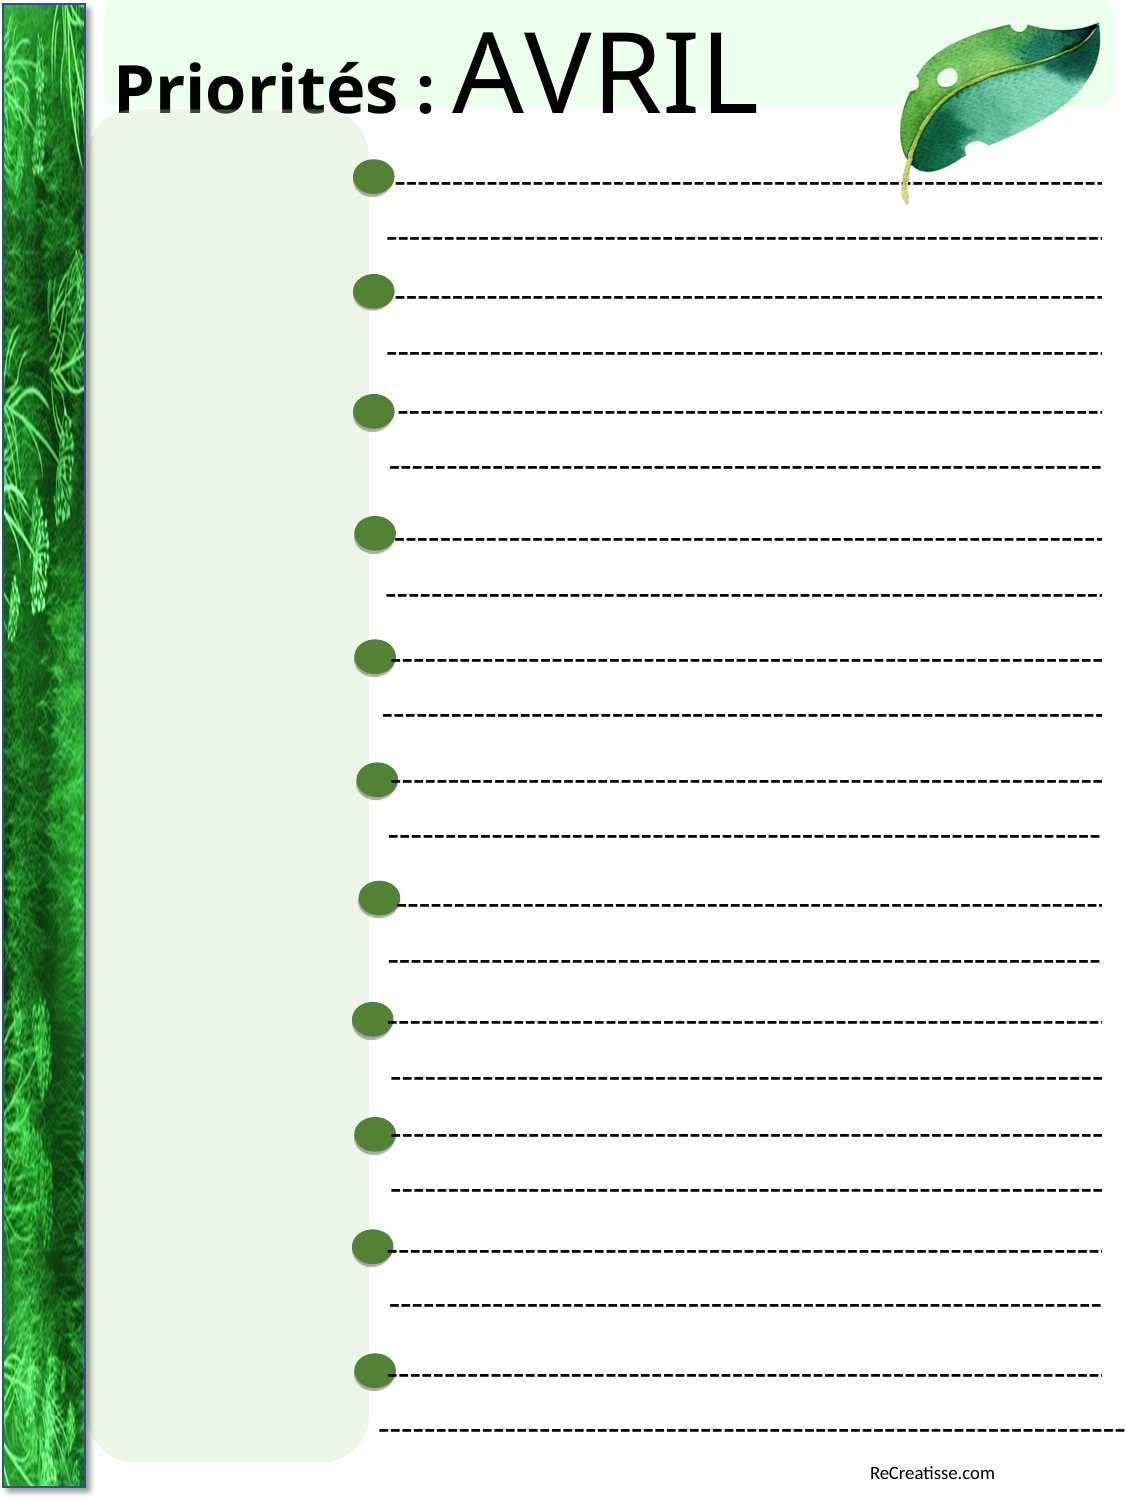

Priorités : AVRIL
--------------------------------------------------------------------------------------
--------------------------------------------------------------------------------------
--------------------------------------------------------------------------------------
--------------------------------------------------------------------------------------
--------------------------------------------------------------------------------------
--------------------------------------------------------------------------------------
--------------------------------------------------------------------------------------
--------------------------------------------------------------------------------------
--------------------------------------------------------------------------------------
--------------------------------------------------------------------------------------
--------------------------------------------------------------------------------------
--------------------------------------------------------------------------------------
--------------------------------------------------------------------------------------
--------------------------------------------------------------------------------------
--------------------------------------------------------------------------------------
--------------------------------------------------------------------------------------
--------------------------------------------------------------------------------------
--------------------------------------------------------------------------------------
--------------------------------------------------------------------------------------
--------------------------------------------------------------------------------------
--------------------------------------------------------------------------------------
--------------------------------------------------------------------------------------
ReCreatisse.com